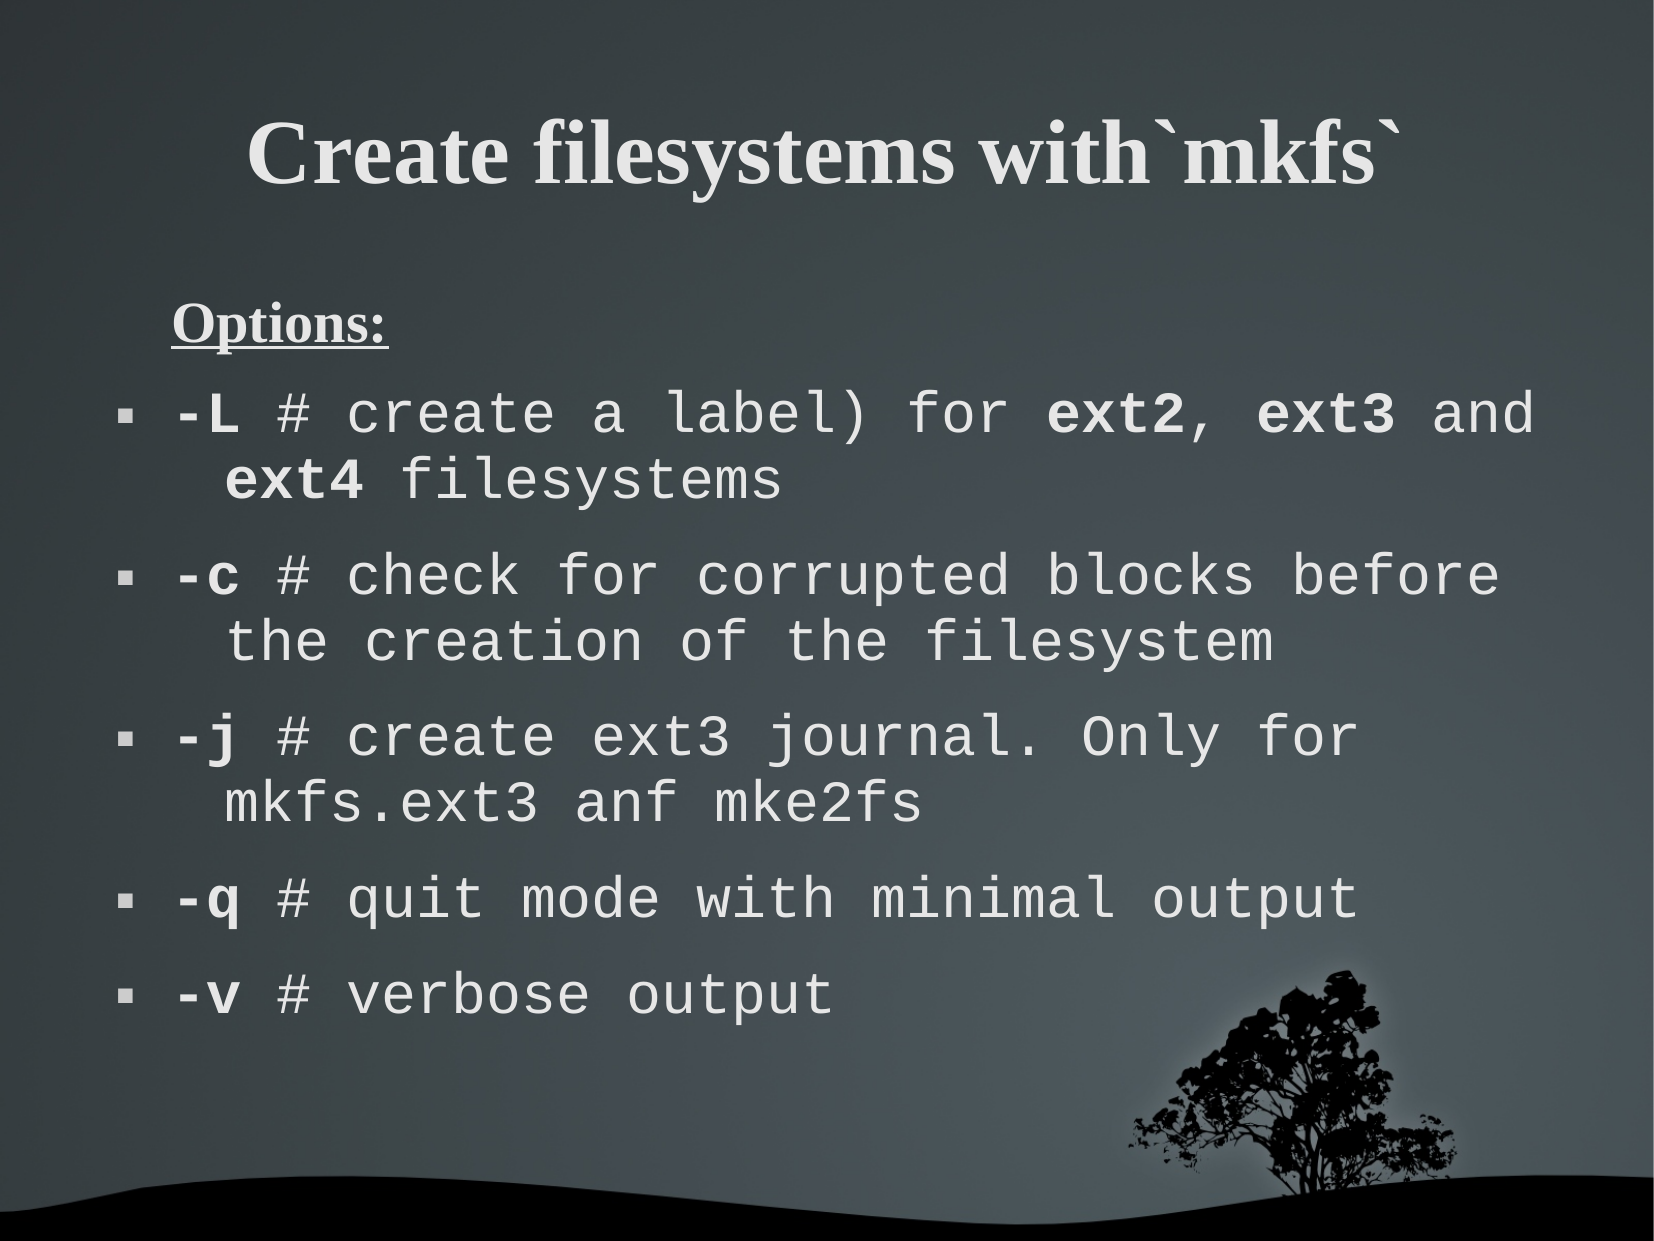

Create filesystems with`mkfs`
# Options:
-L # create a label) for ext2, ext3 and ext4 filesystems
-c # check for corrupted blocks before the creation of the filesystem
-j # create ext3 journal. Only for mkfs.ext3 anf mke2fs
-q # quit mode with minimal output
-v # verbose output